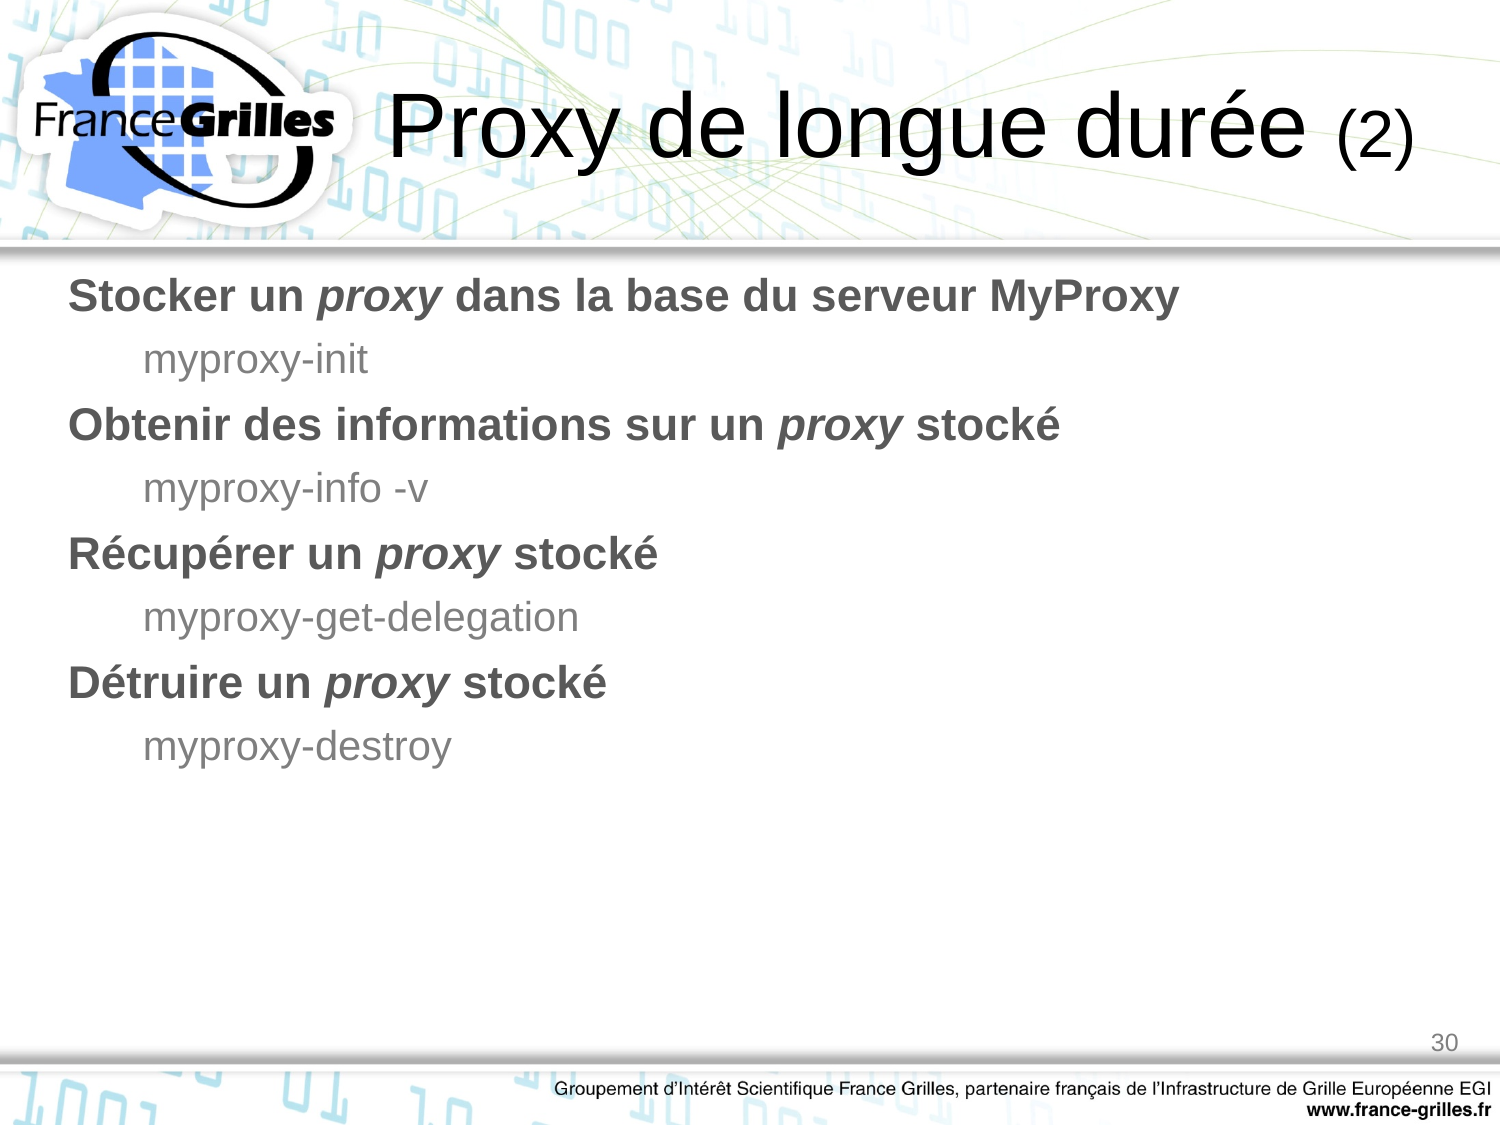

# Proxy de longue durée (2)
Stocker un proxy dans la base du serveur MyProxy
myproxy-init
Obtenir des informations sur un proxy stocké
myproxy-info -v
Récupérer un proxy stocké
myproxy-get-delegation
Détruire un proxy stocké
myproxy-destroy
30